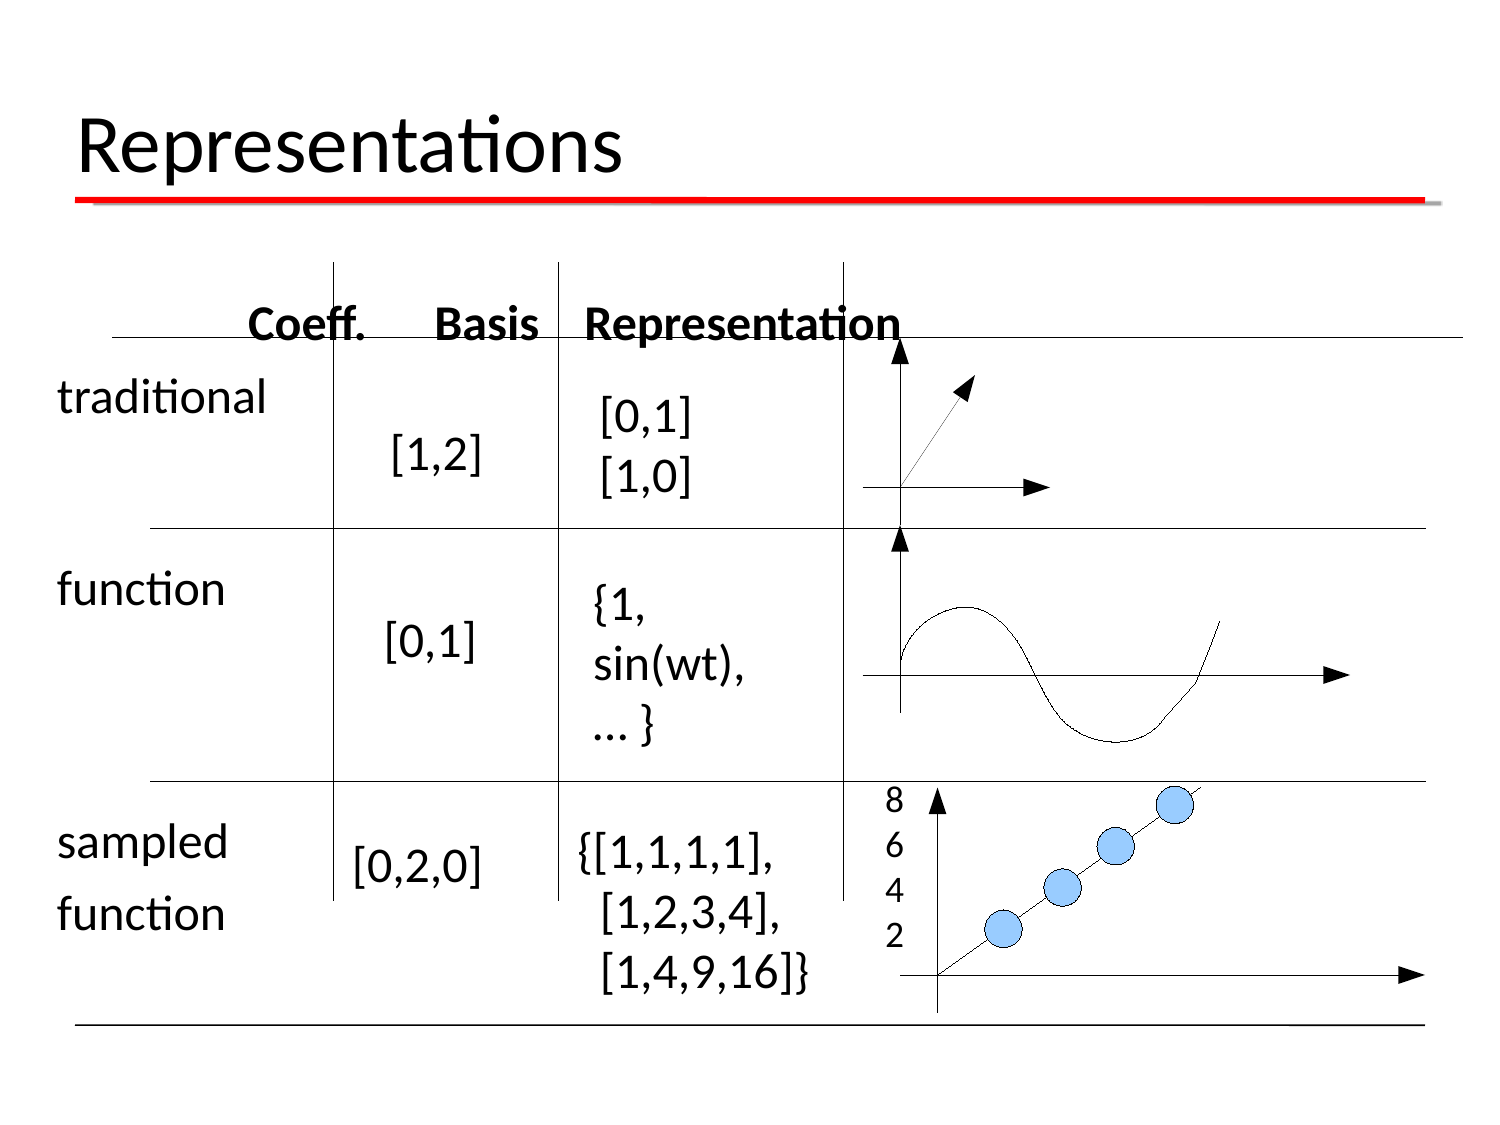

# Representations
 Coeff. Basis Representation
traditional
function
sampled
function
[0,1]
[1,0]
[1,2]
{1,
sin(wt),
… }
[0,1]
8
6
4
2
{[1,1,1,1],
 [1,2,3,4],
 [1,4,9,16]}
[0,2,0]